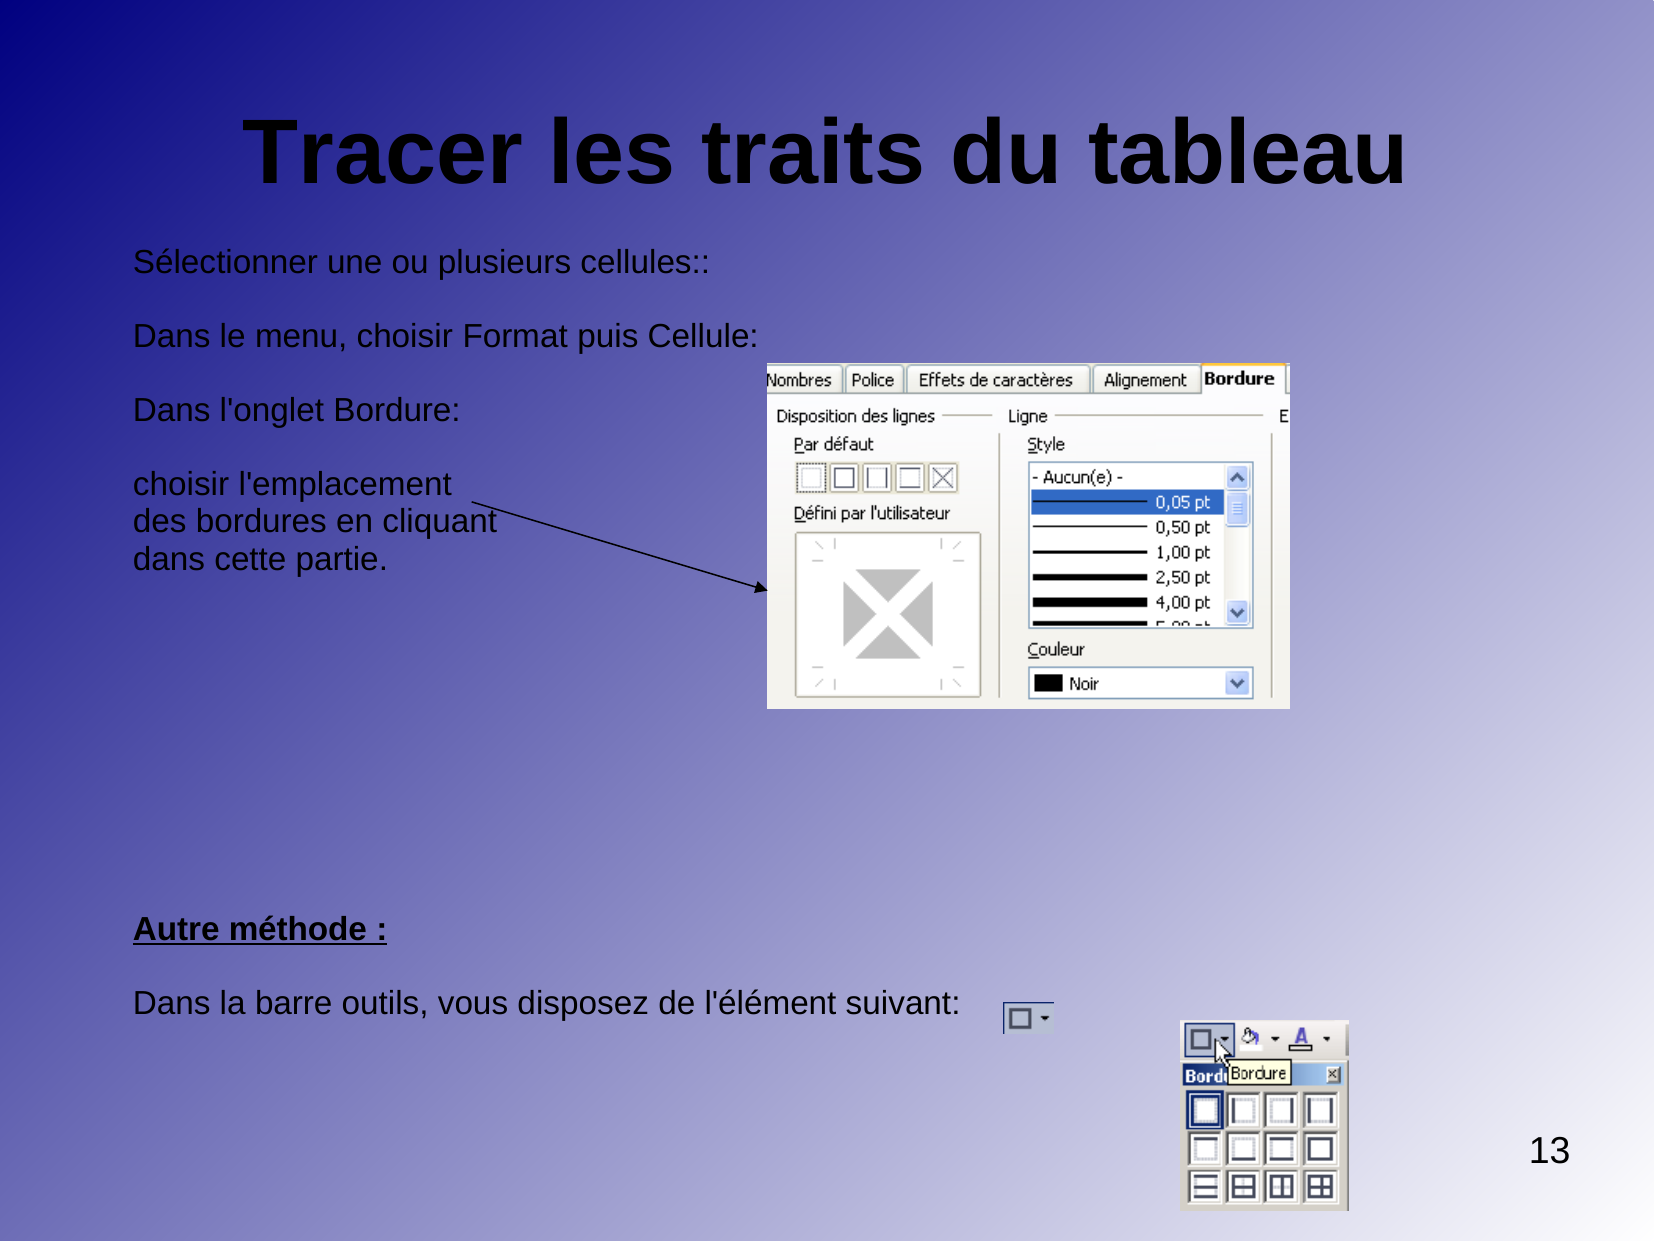

# Tracer les traits du tableau
Sélectionner une ou plusieurs cellules::
Dans le menu, choisir Format puis Cellule:
Dans l'onglet Bordure:
choisir l'emplacement
des bordures en cliquant
dans cette partie.
Autre méthode :
Dans la barre outils, vous disposez de l'élément suivant:
13